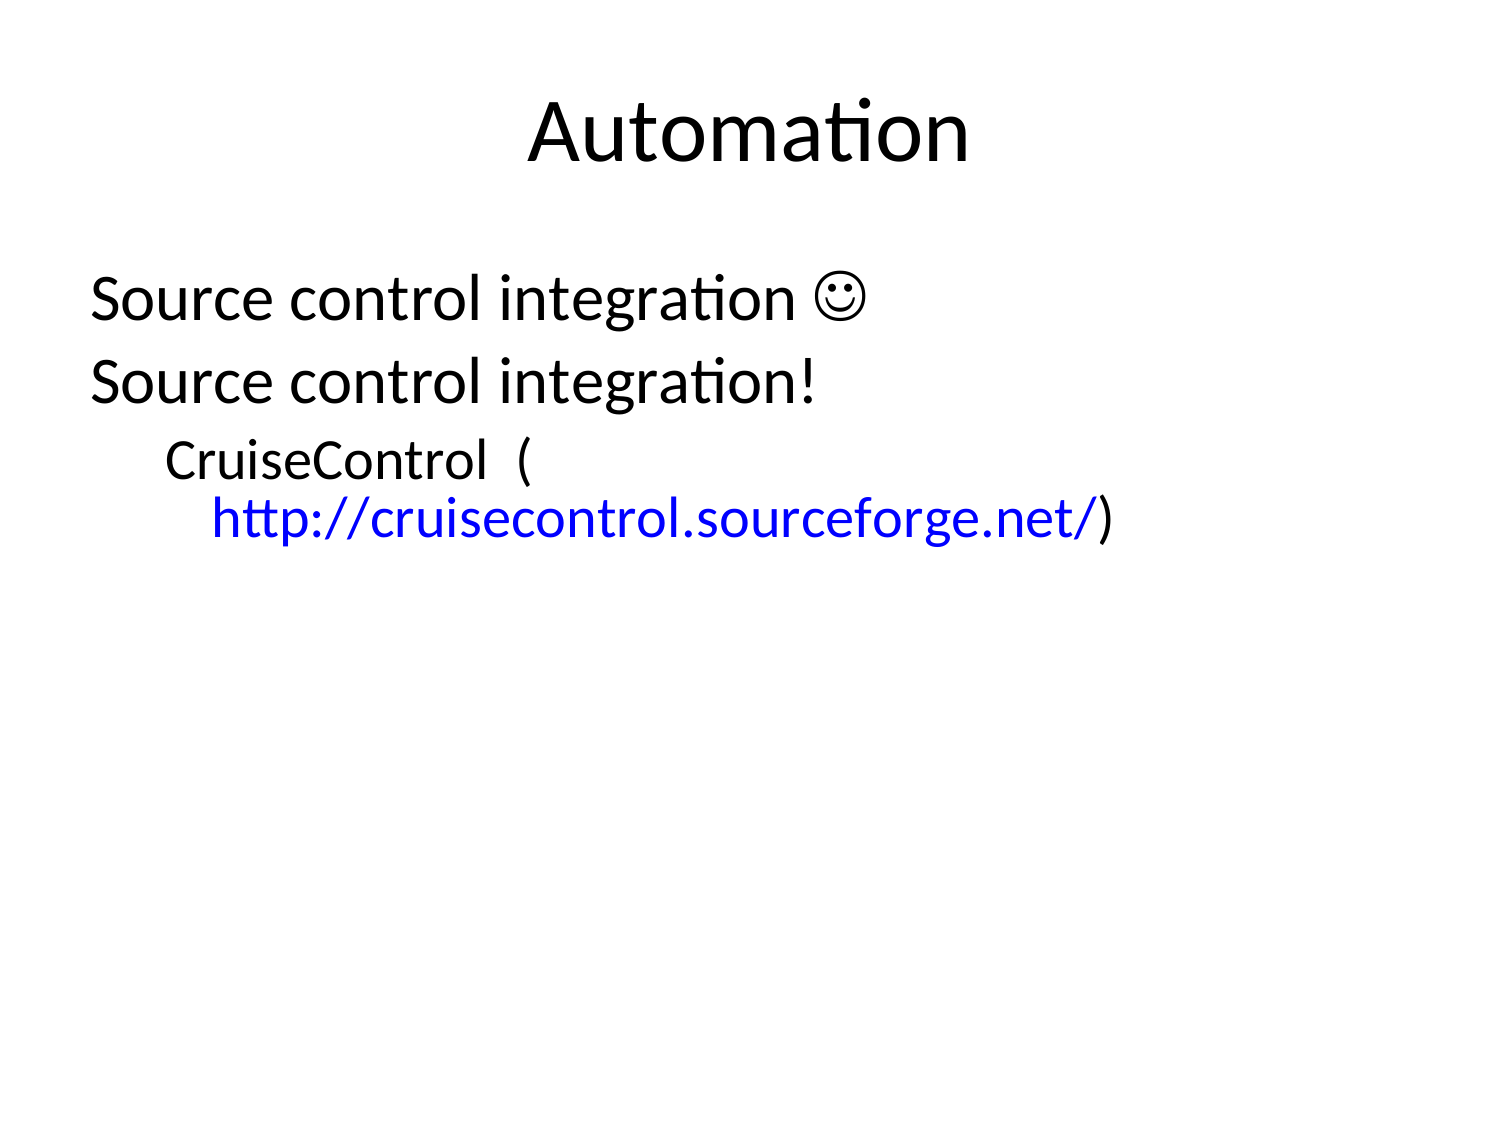

# Automation
Source control integration 
Source control integration!
CruiseControl (http://cruisecontrol.sourceforge.net/)